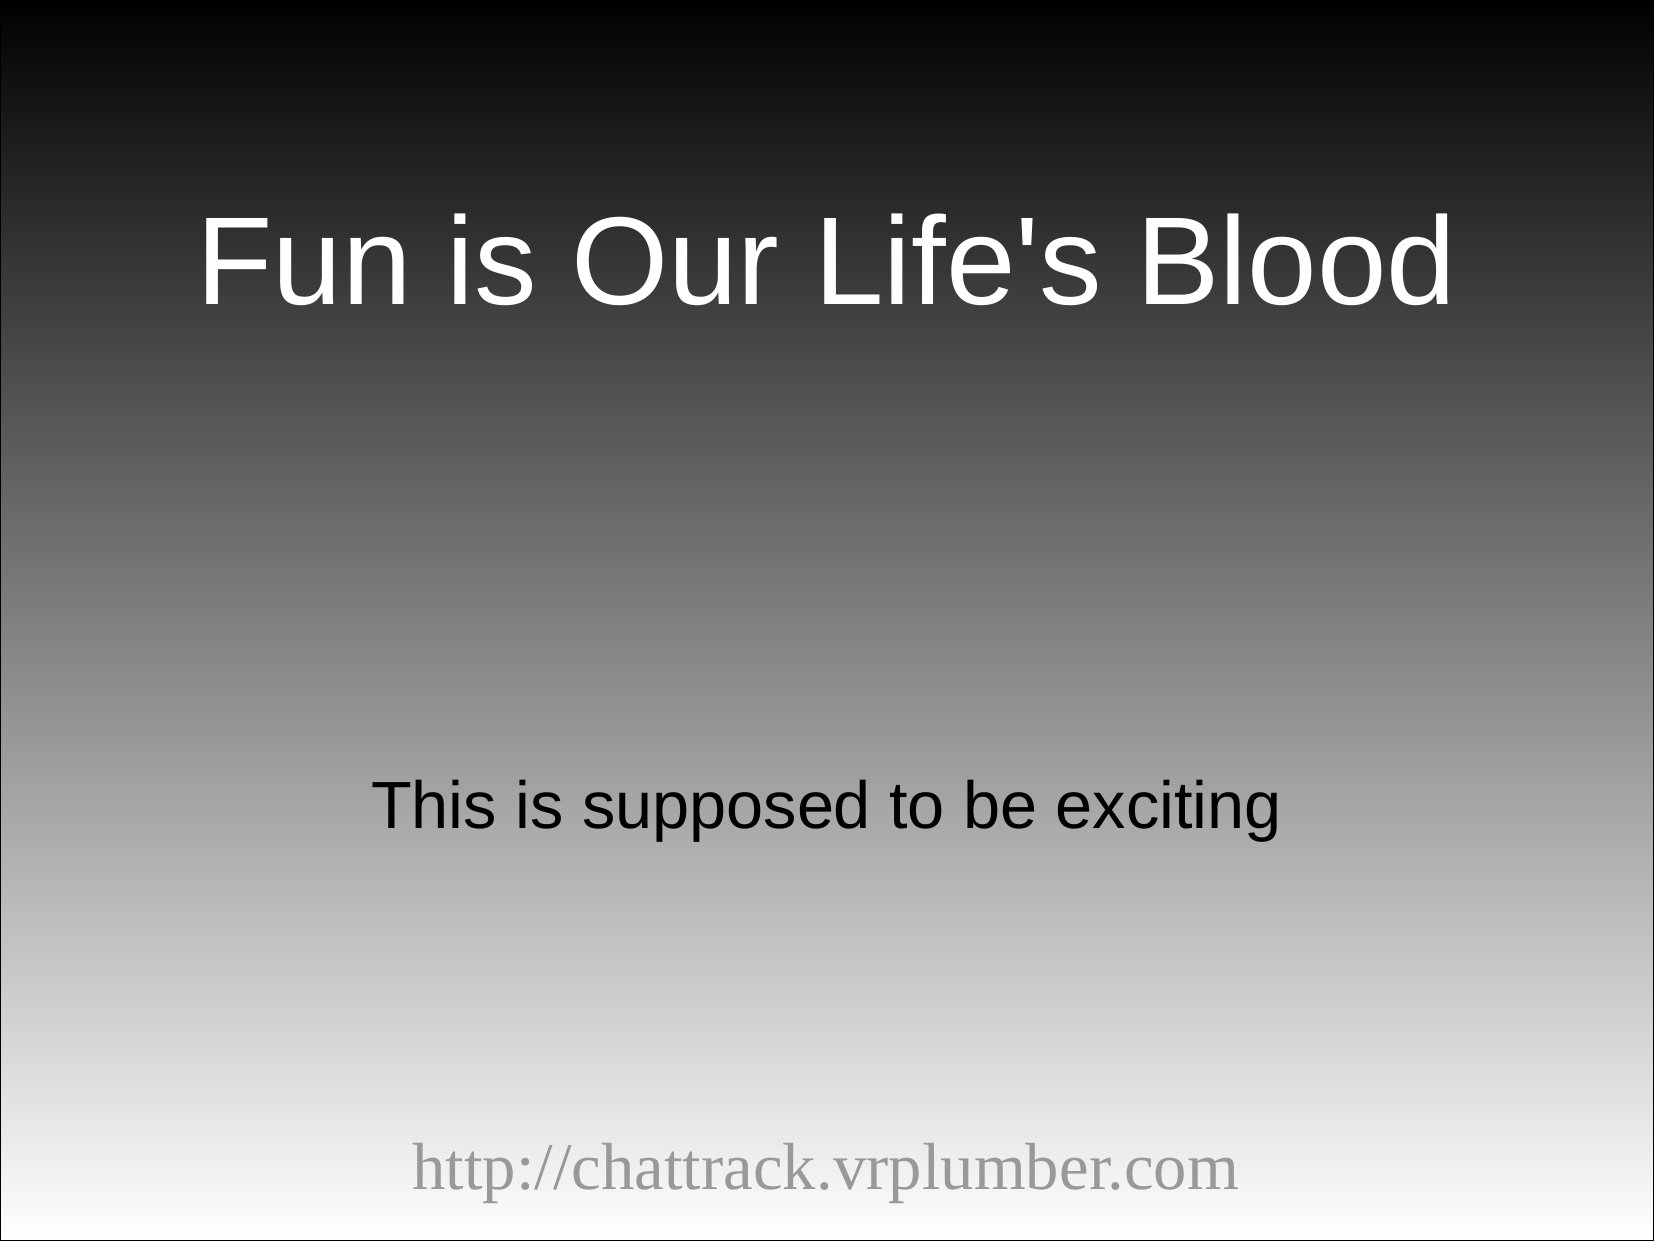

# Fun is Our Life's Blood
This is supposed to be exciting
http://chattrack.vrplumber.com
7